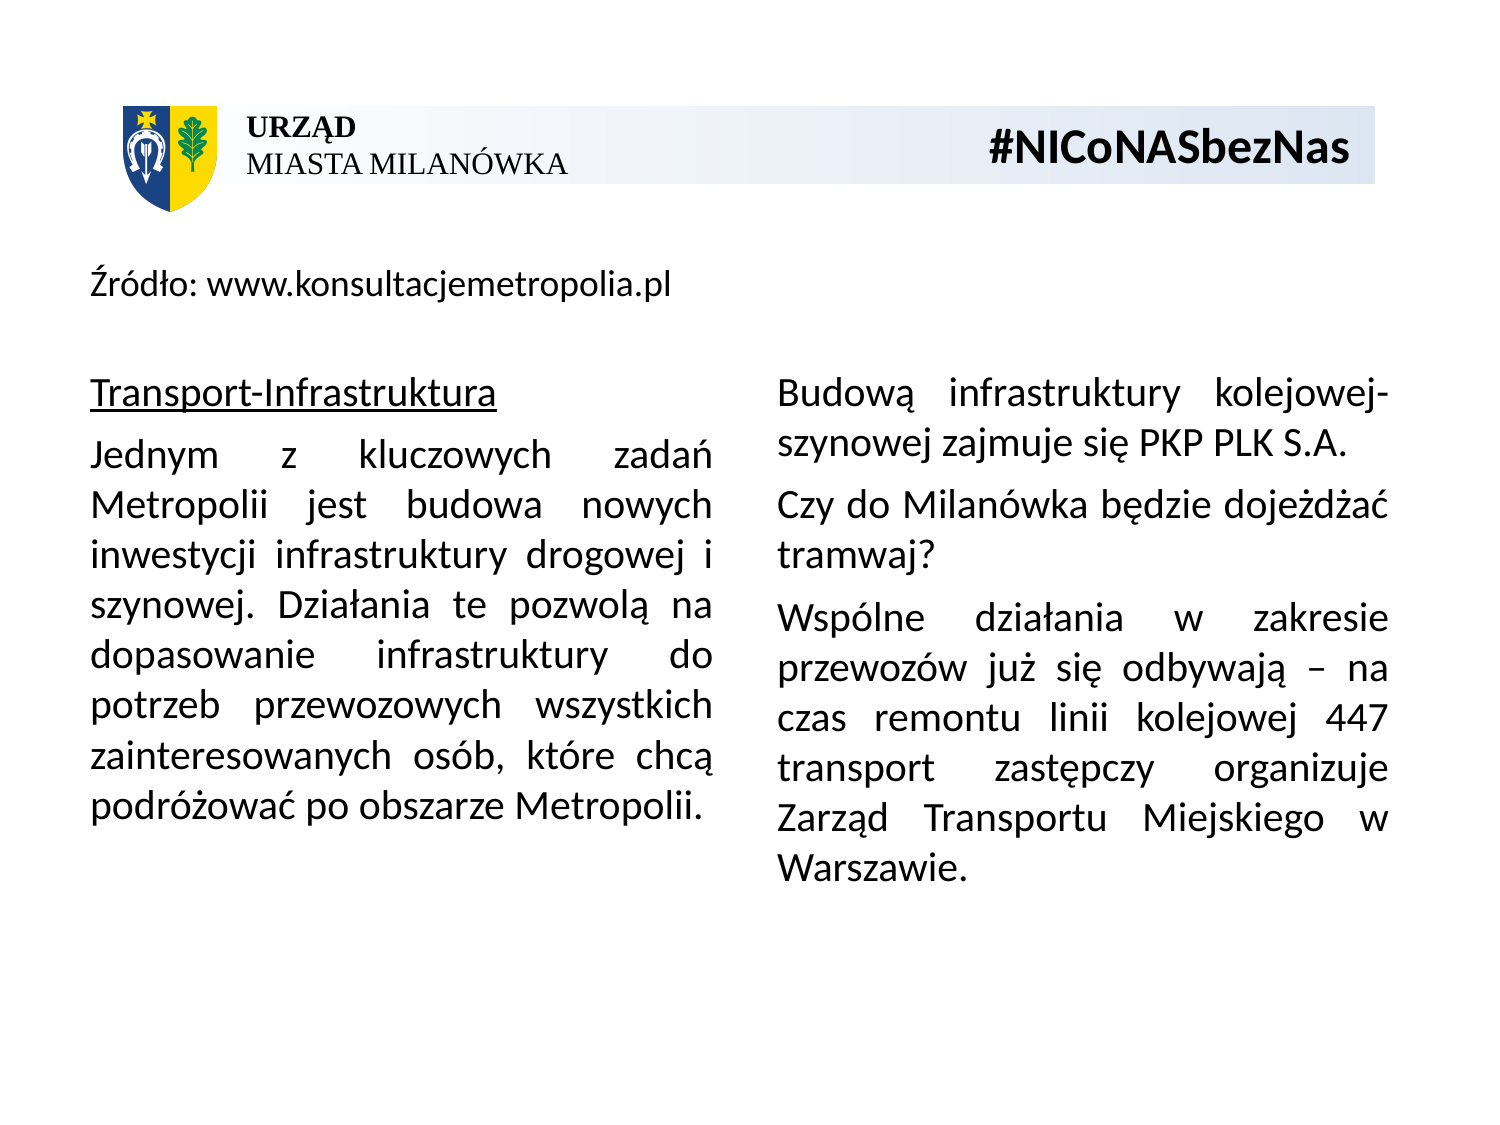

Urząd
Miasta Milanówka
#NICoNASbezNas
# Źródło: www.konsultacjemetropolia.pl
Transport-Infrastruktura
Jednym z kluczowych zadań Metropolii jest budowa nowych inwestycji infrastruktury drogowej i szynowej. Działania te pozwolą na dopasowanie infrastruktury do potrzeb przewozowych wszystkich zainteresowanych osób, które chcą podróżować po obszarze Metropolii.
Budową infrastruktury kolejowej-szynowej zajmuje się PKP PLK S.A.
Czy do Milanówka będzie dojeżdżać tramwaj?
Wspólne działania w zakresie przewozów już się odbywają – na czas remontu linii kolejowej 447 transport zastępczy organizuje Zarząd Transportu Miejskiego w Warszawie.